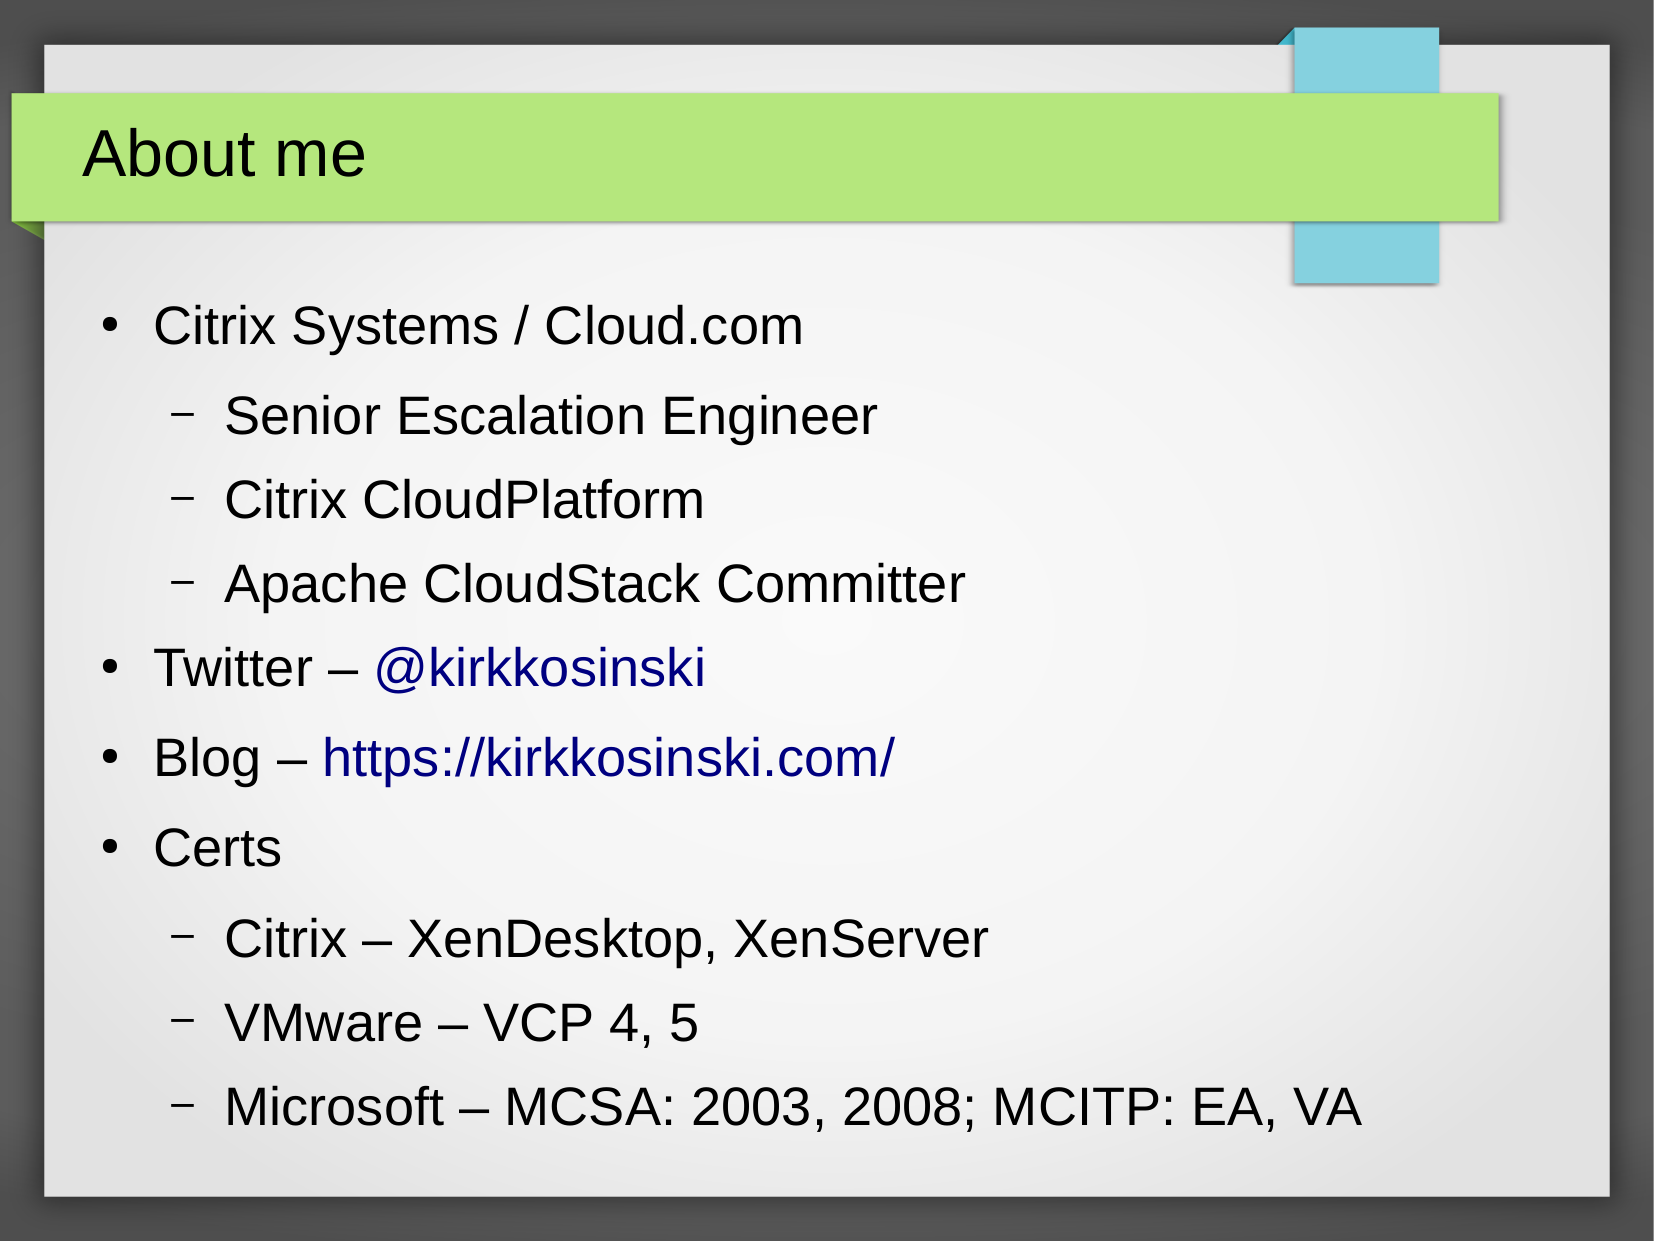

# About me
Citrix Systems / Cloud.com
Senior Escalation Engineer
Citrix CloudPlatform
Apache CloudStack Committer
Twitter – @kirkkosinski
Blog – https://kirkkosinski.com/
Certs
Citrix – XenDesktop, XenServer
VMware – VCP 4, 5
Microsoft – MCSA: 2003, 2008; MCITP: EA, VA